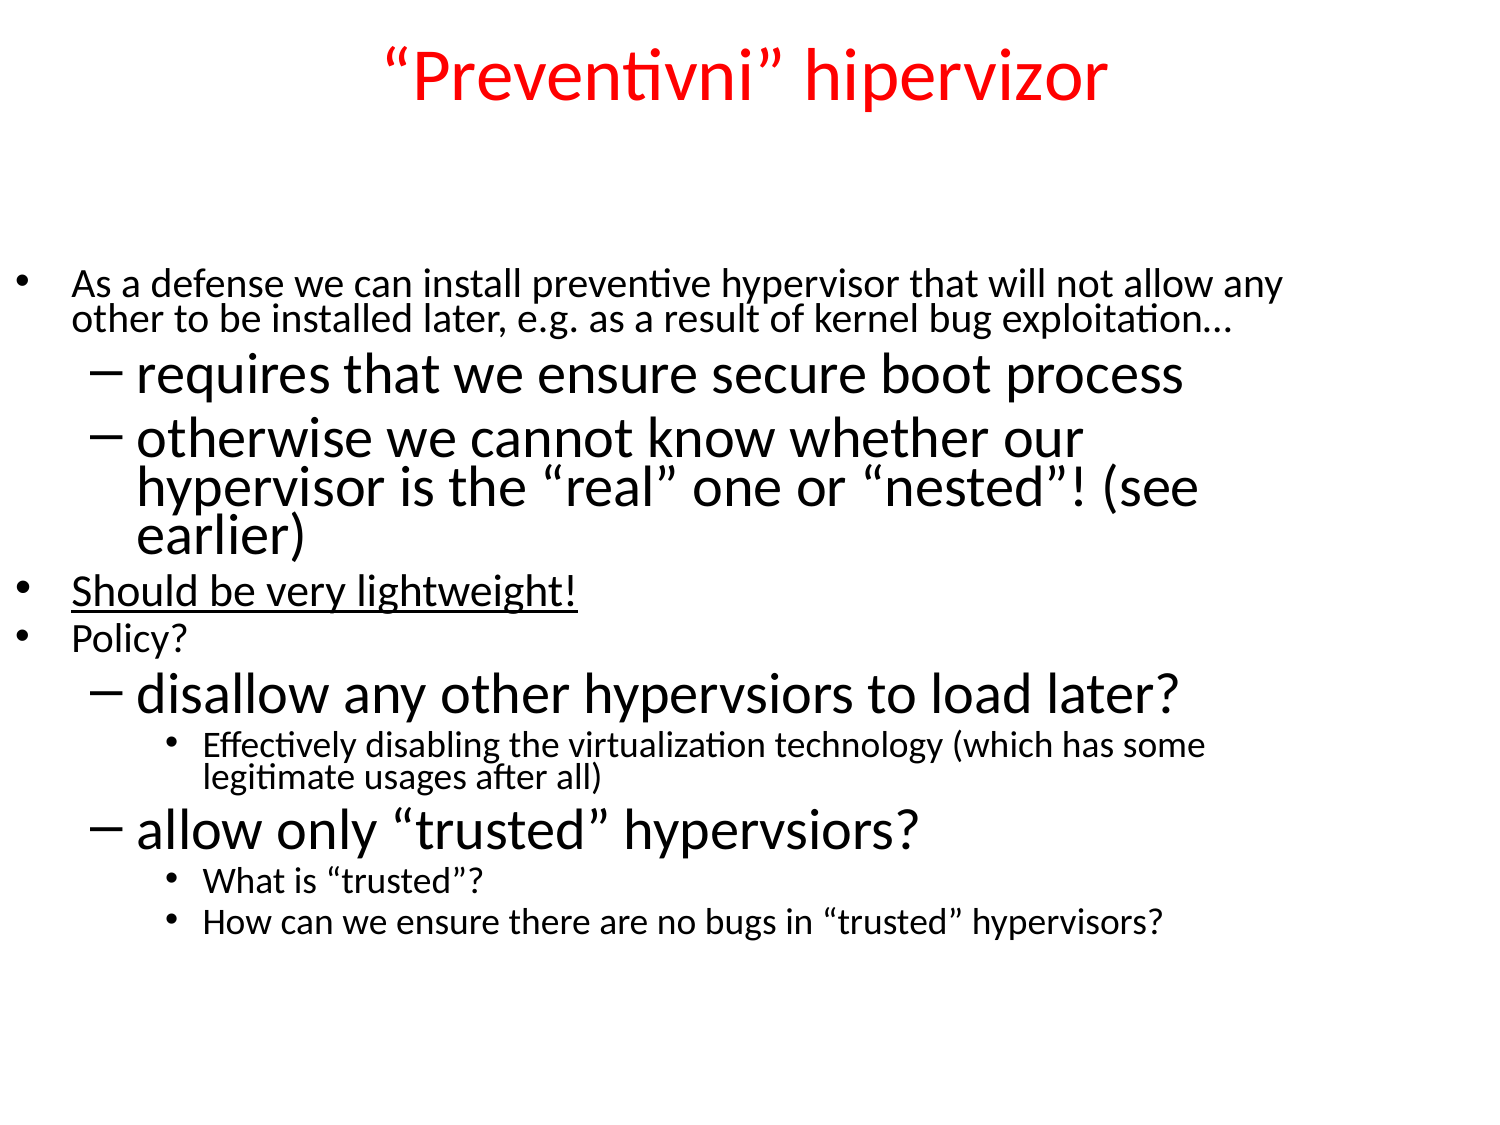

# “Preventivni” hipervizor
As a defense we can install preventive hypervisor that will not allow any other to be installed later, e.g. as a result of kernel bug exploitation…
requires that we ensure secure boot process
otherwise we cannot know whether our hypervisor is the “real” one or “nested”! (see earlier)
Should be very lightweight!
Policy?
disallow any other hypervsiors to load later?
Effectively disabling the virtualization technology (which has some legitimate usages after all)
allow only “trusted” hypervsiors?
What is “trusted”?
How can we ensure there are no bugs in “trusted” hypervisors?